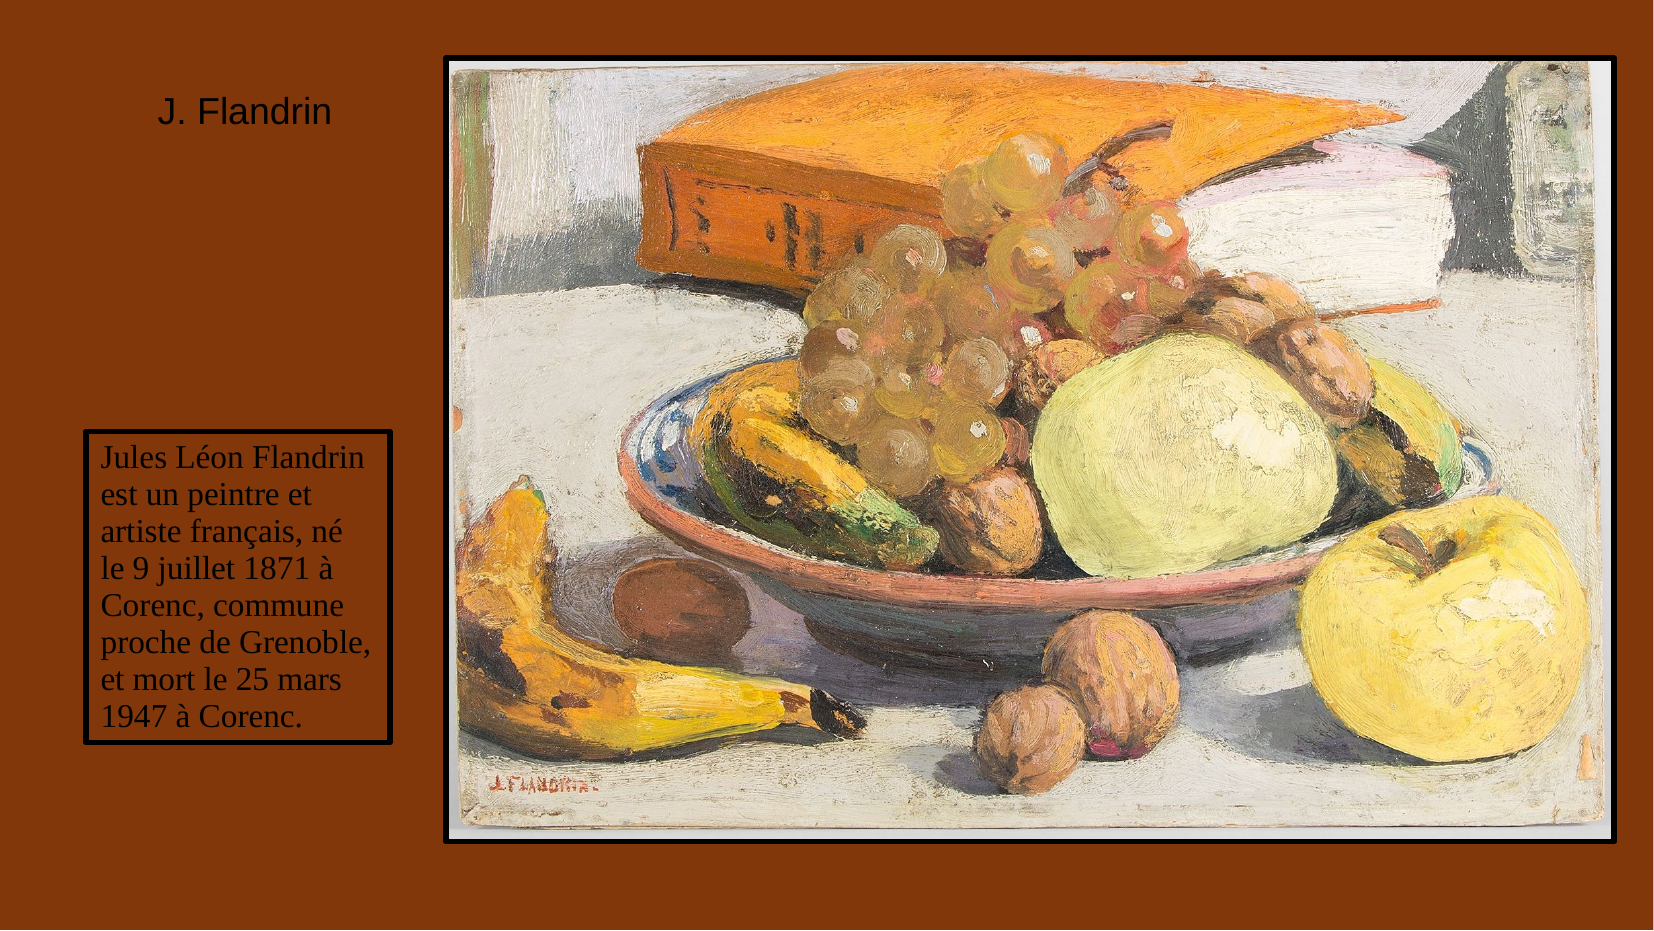

# J. Flandrin
Jules Léon Flandrin est un peintre et artiste français, né le 9 juillet 1871 à Corenc, commune proche de Grenoble, et mort le 25 mars 1947 à Corenc.